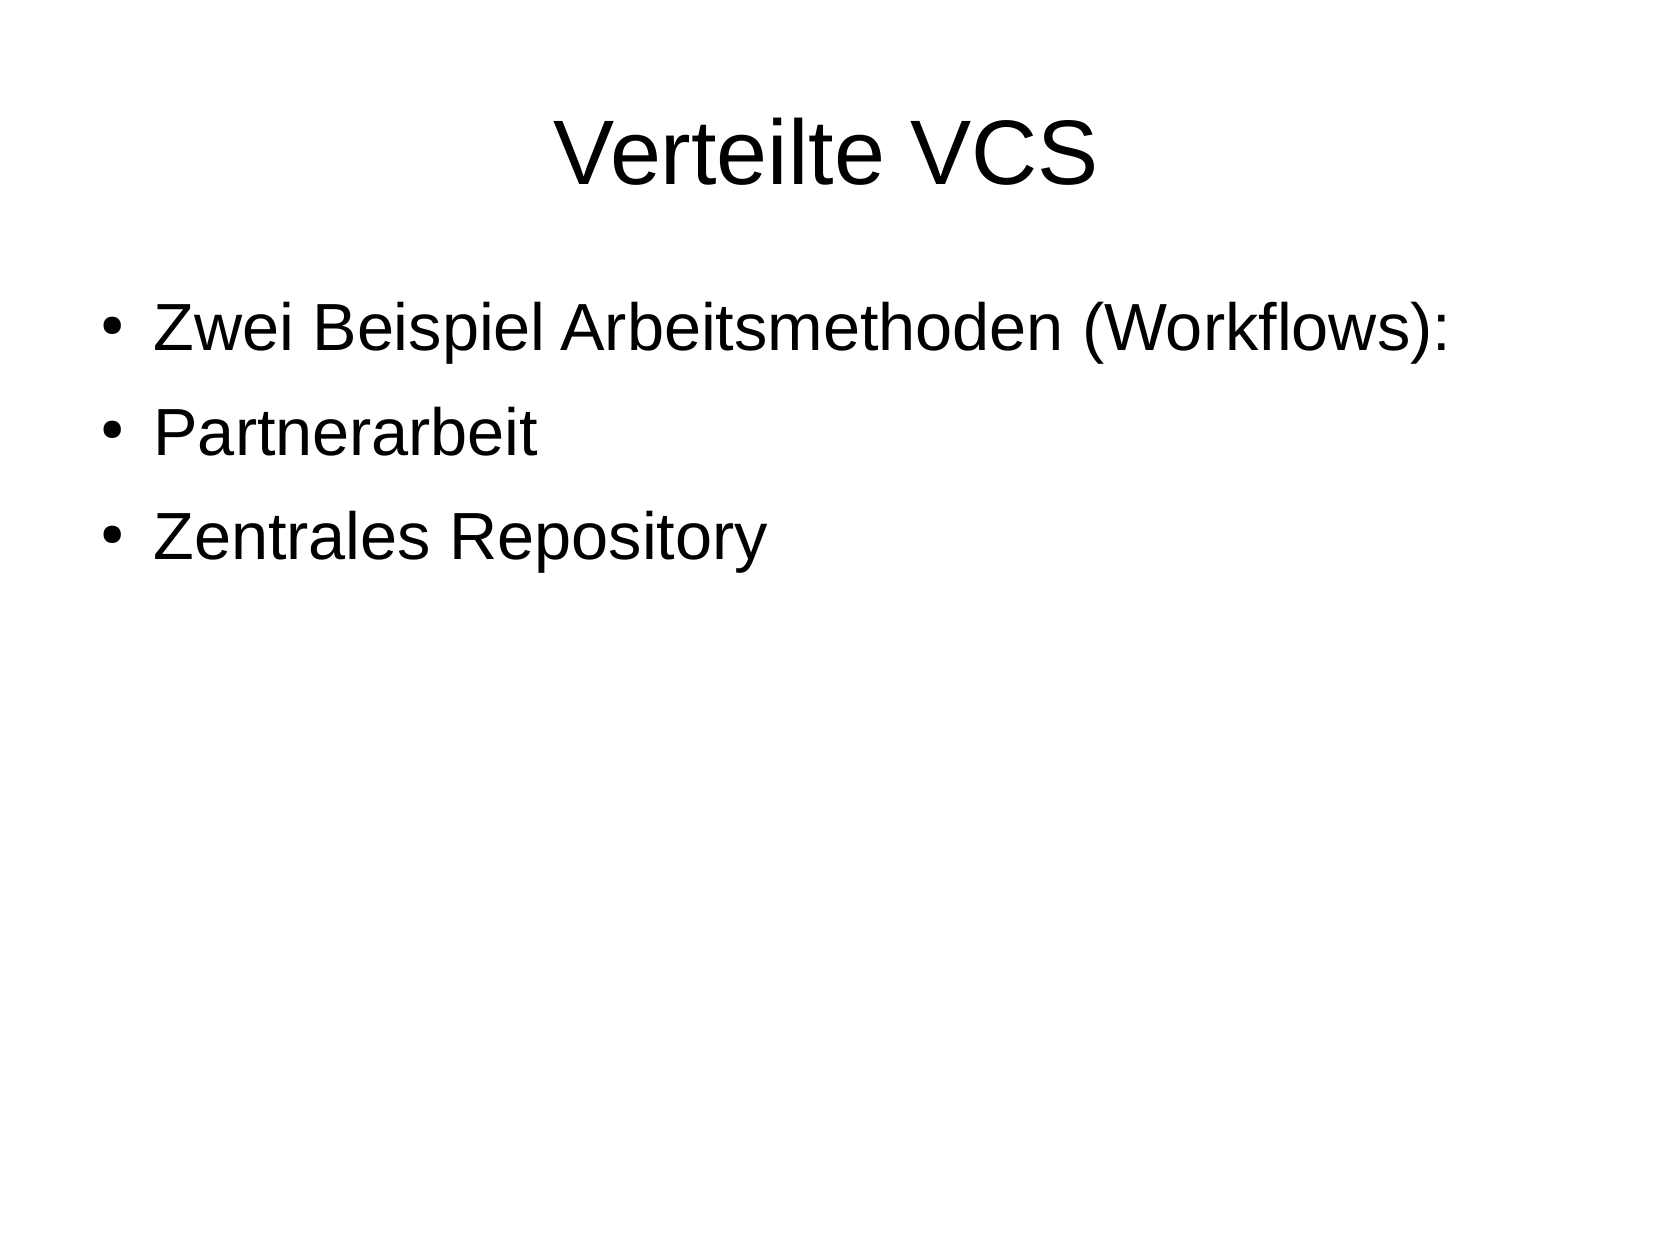

# Verteilte VCS
Zwei Beispiel Arbeitsmethoden (Workflows):
Partnerarbeit
Zentrales Repository